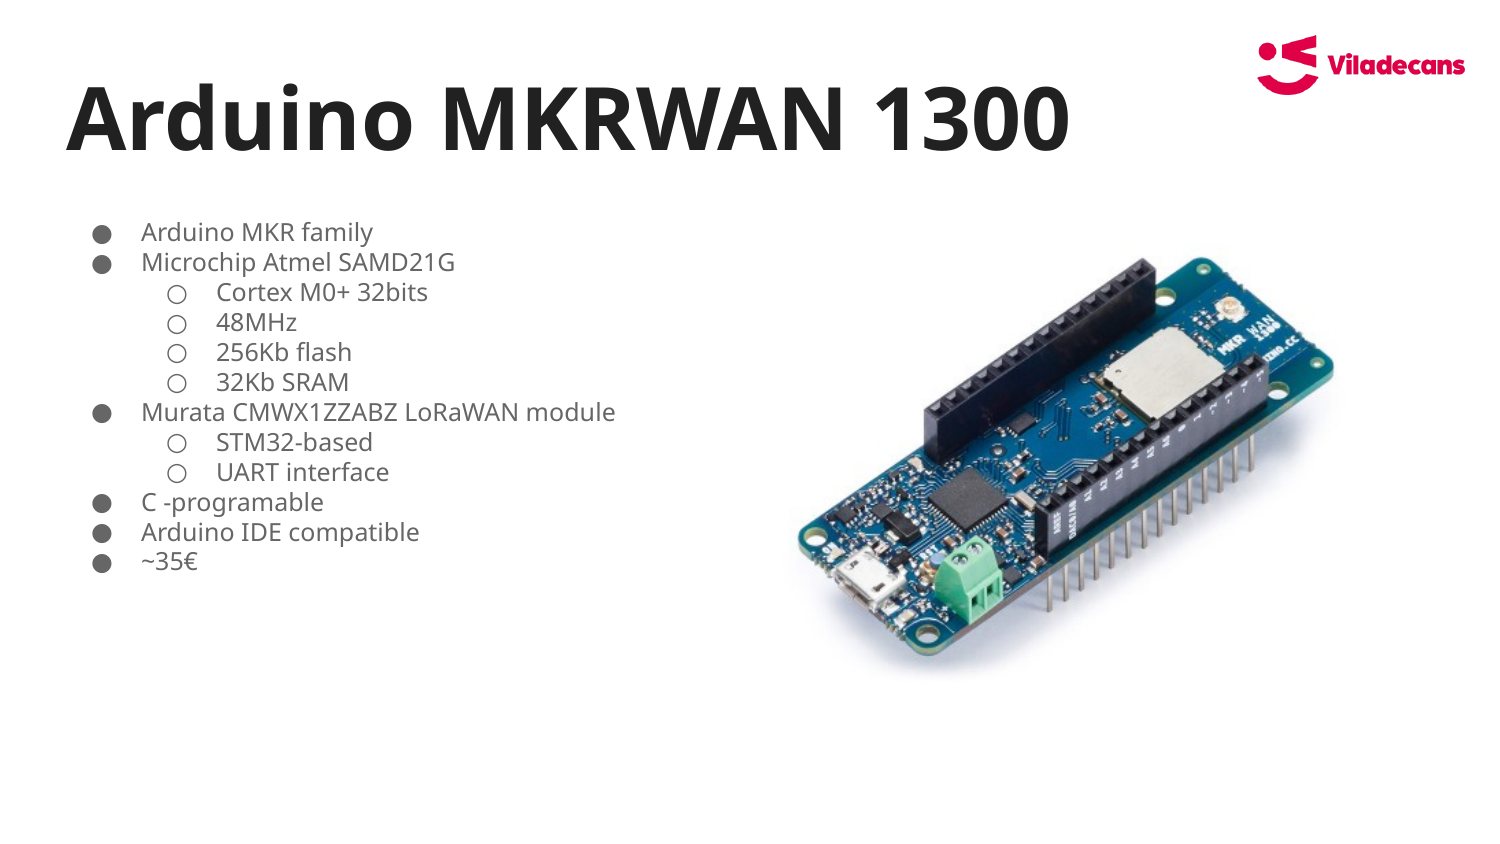

# Arduino MKRWAN 1300
Arduino MKR family
Microchip Atmel SAMD21G
Cortex M0+ 32bits
48MHz
256Kb flash
32Kb SRAM
Murata CMWX1ZZABZ LoRaWAN module
STM32-based
UART interface
C -programable
Arduino IDE compatible
~35€